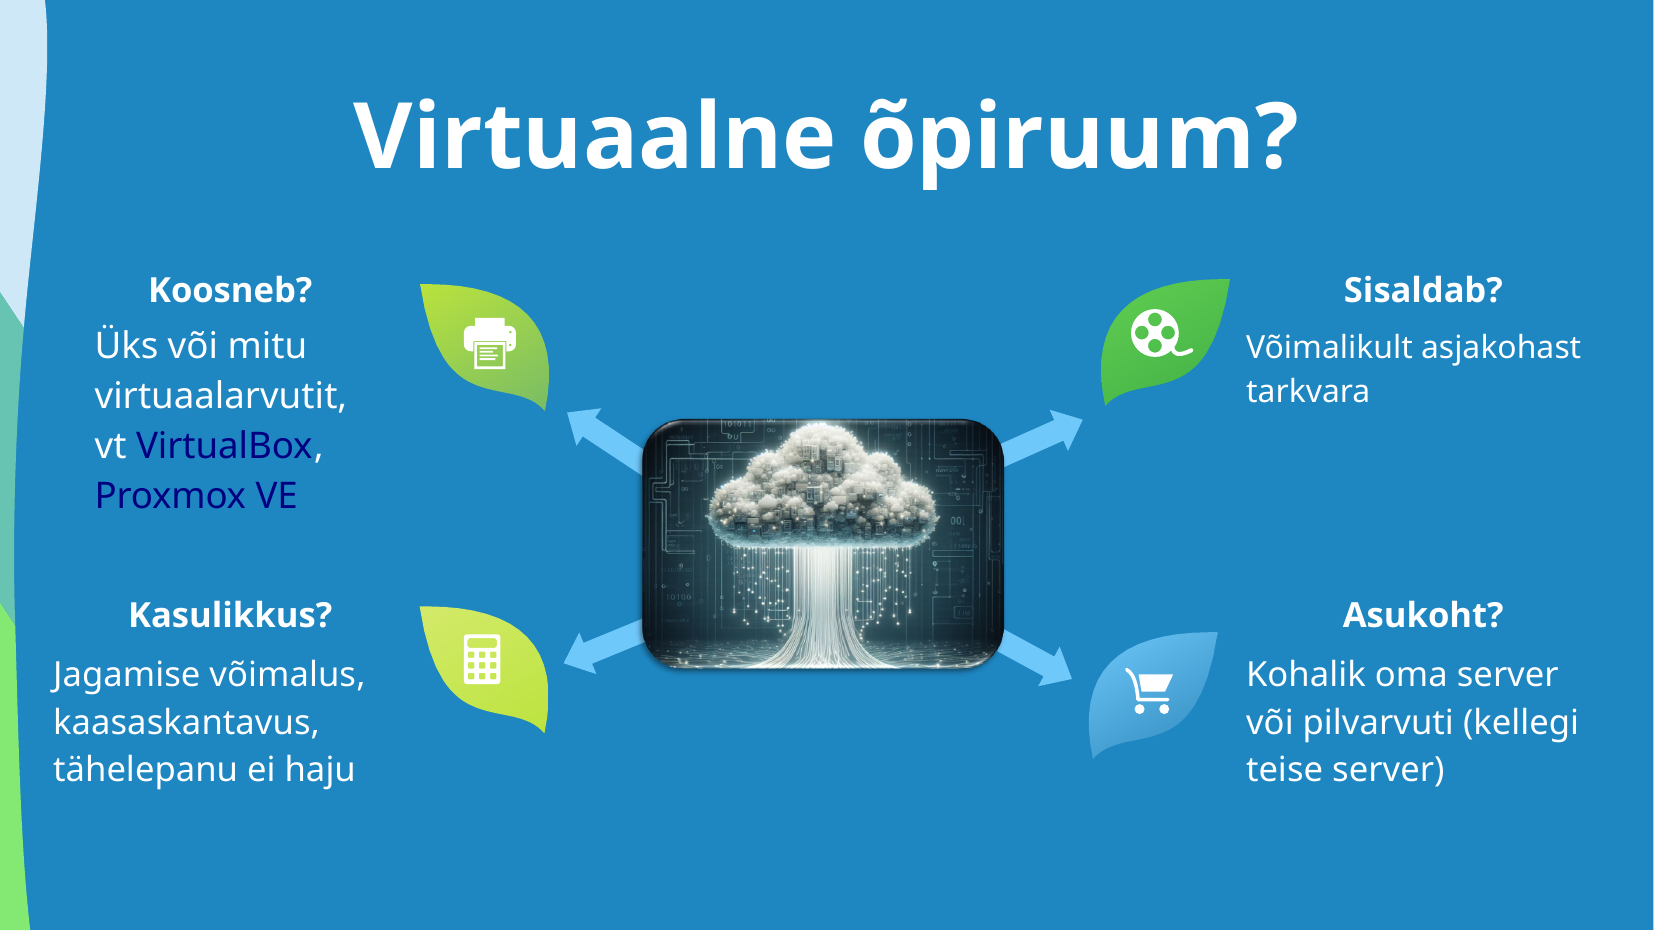

Virtuaalne õpiruum?
# Koosneb?
Sisaldab?
Üks või mitu virtuaalarvutit,
vt VirtualBox,
Proxmox VE
Võimalikult asjakohast tarkvara
Kasulikkus?
Asukoht?
Jagamise võimalus, kaasaskantavus, tähelepanu ei haju
Kohalik oma server või pilvarvuti (kellegi teise server)